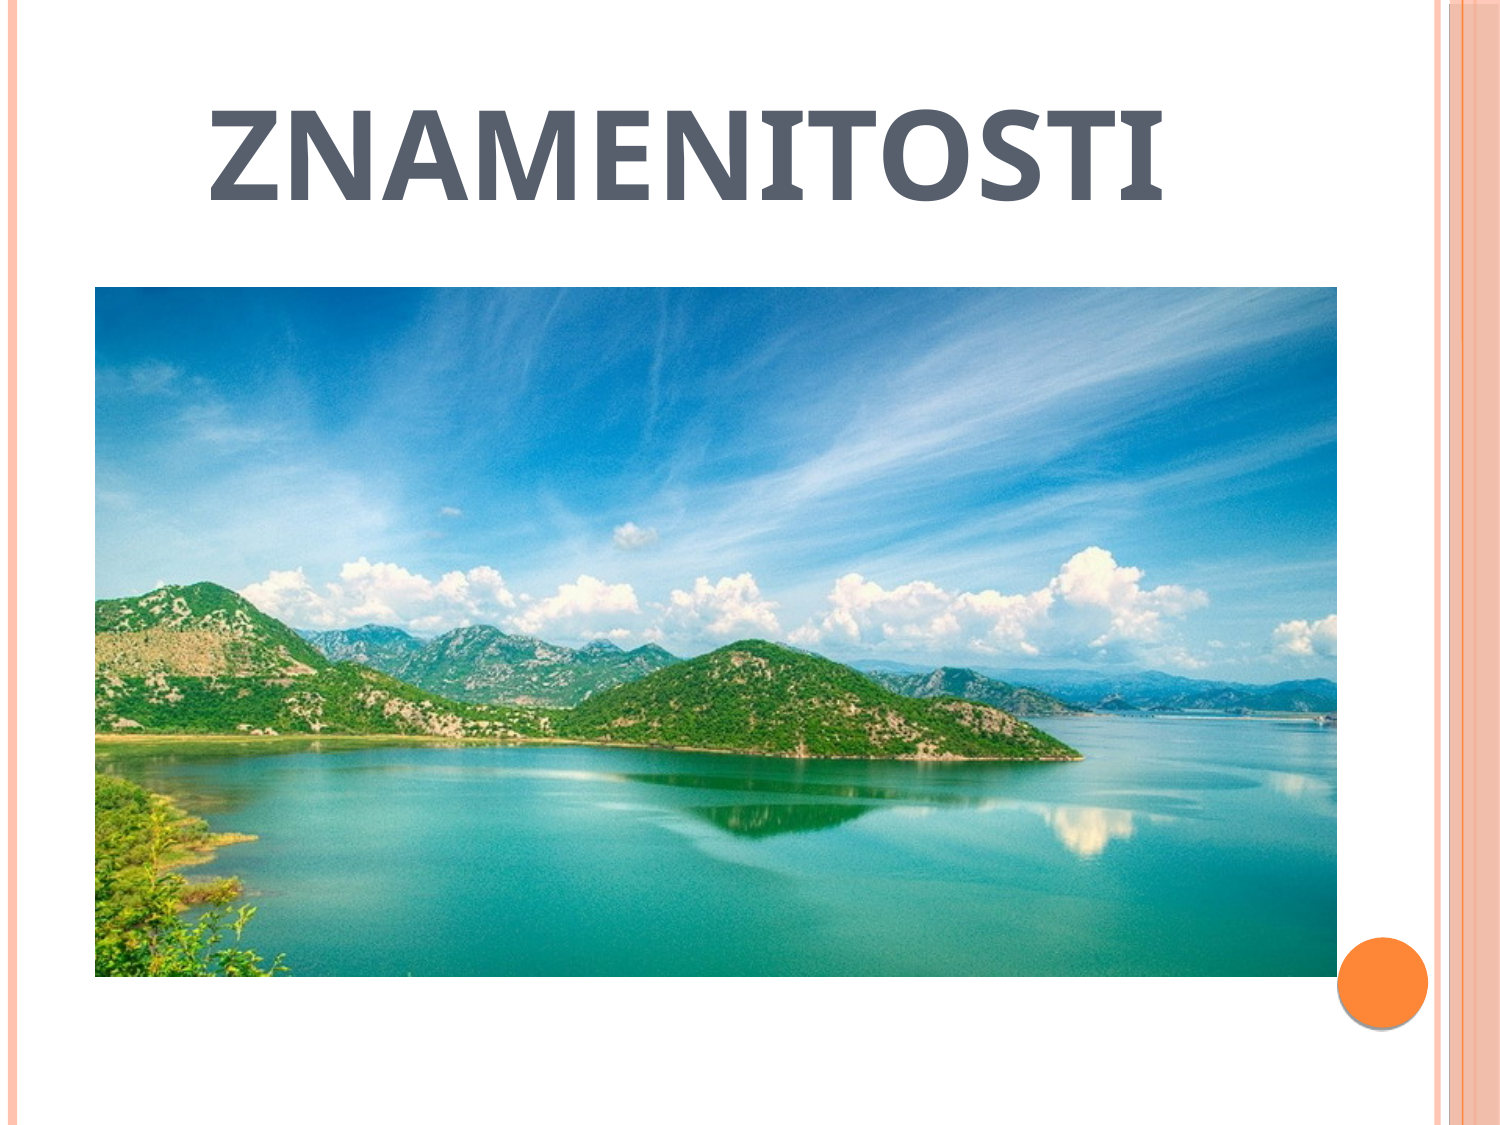

# Znamenitosti
Skadarsko jezero:
Največje jezero na Balk. polotoku(370 do 530 km²),
50 otokov,
Meja med Črno goro in Albanijo.